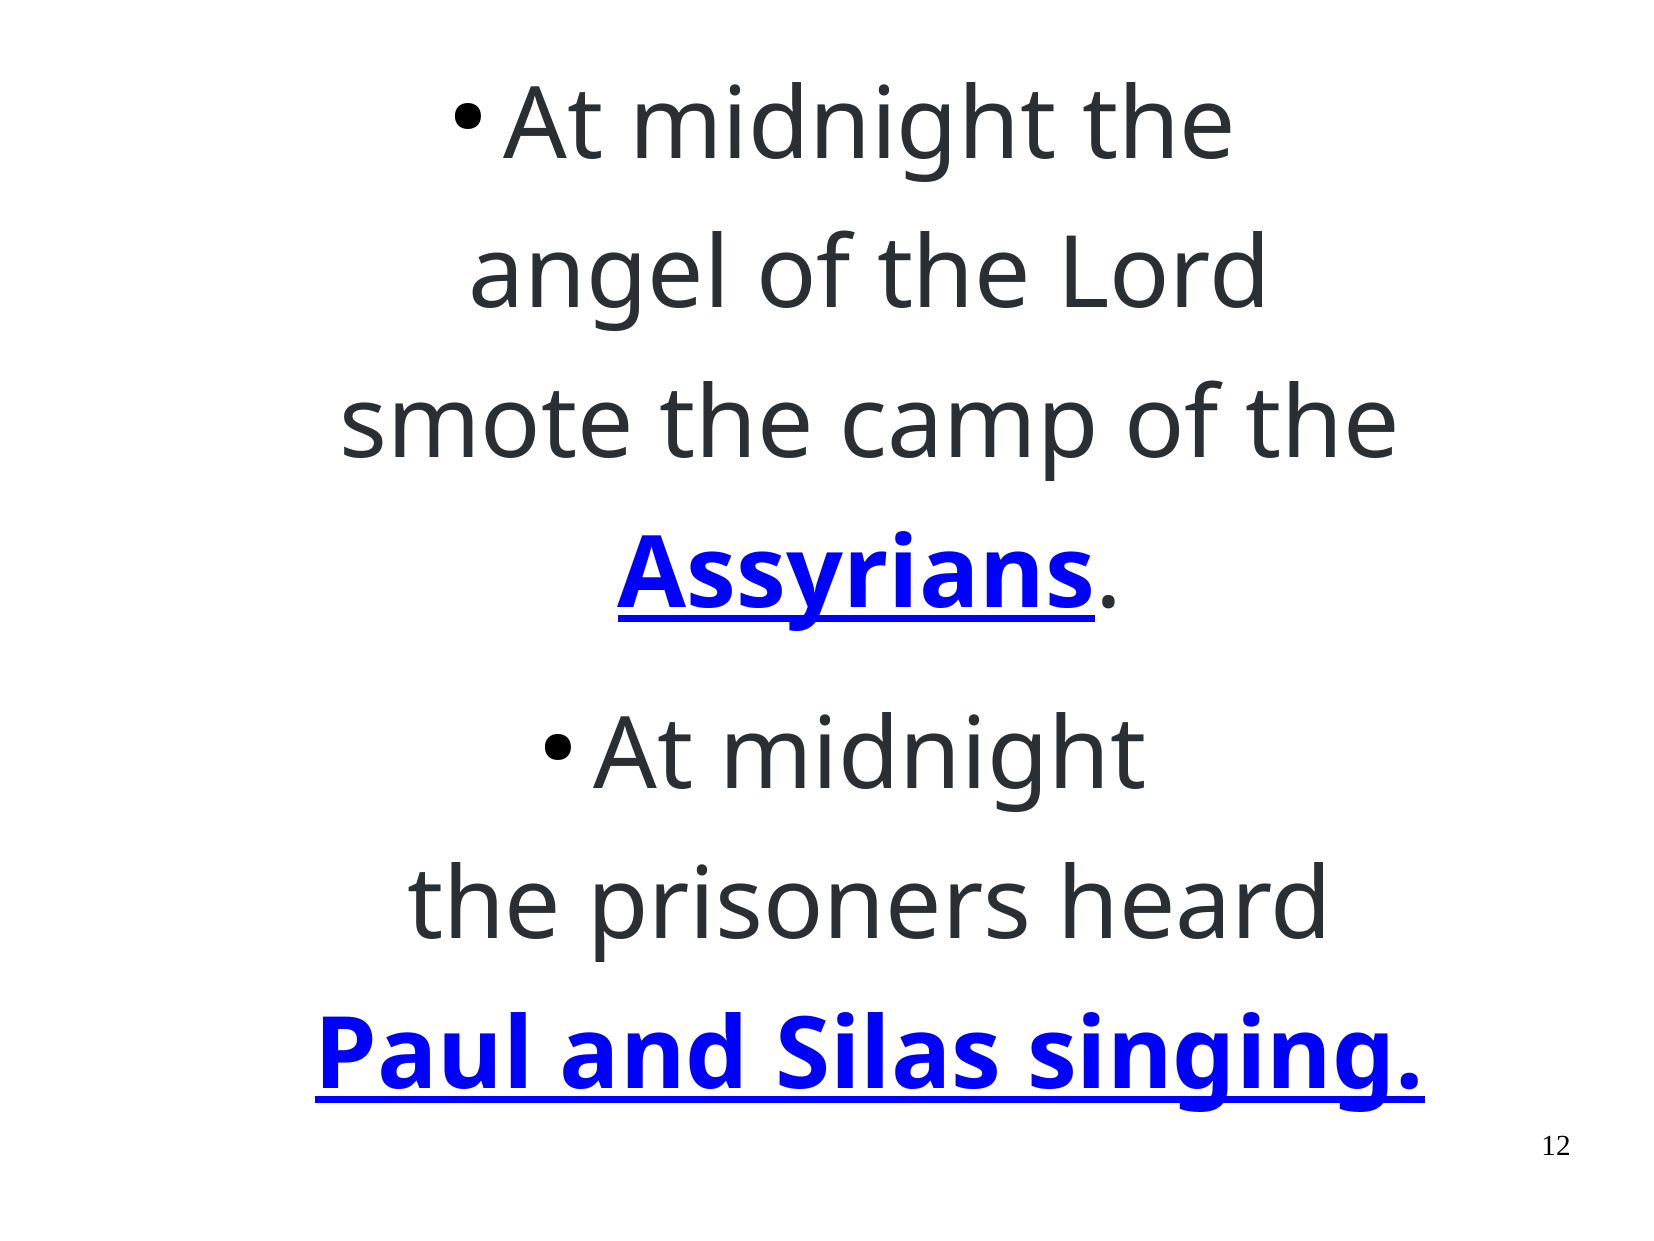

# At midnight the angel of the Lord smote the camp of the Assyrians.
At midnight
the prisoners heard
Paul and Silas singing.
12